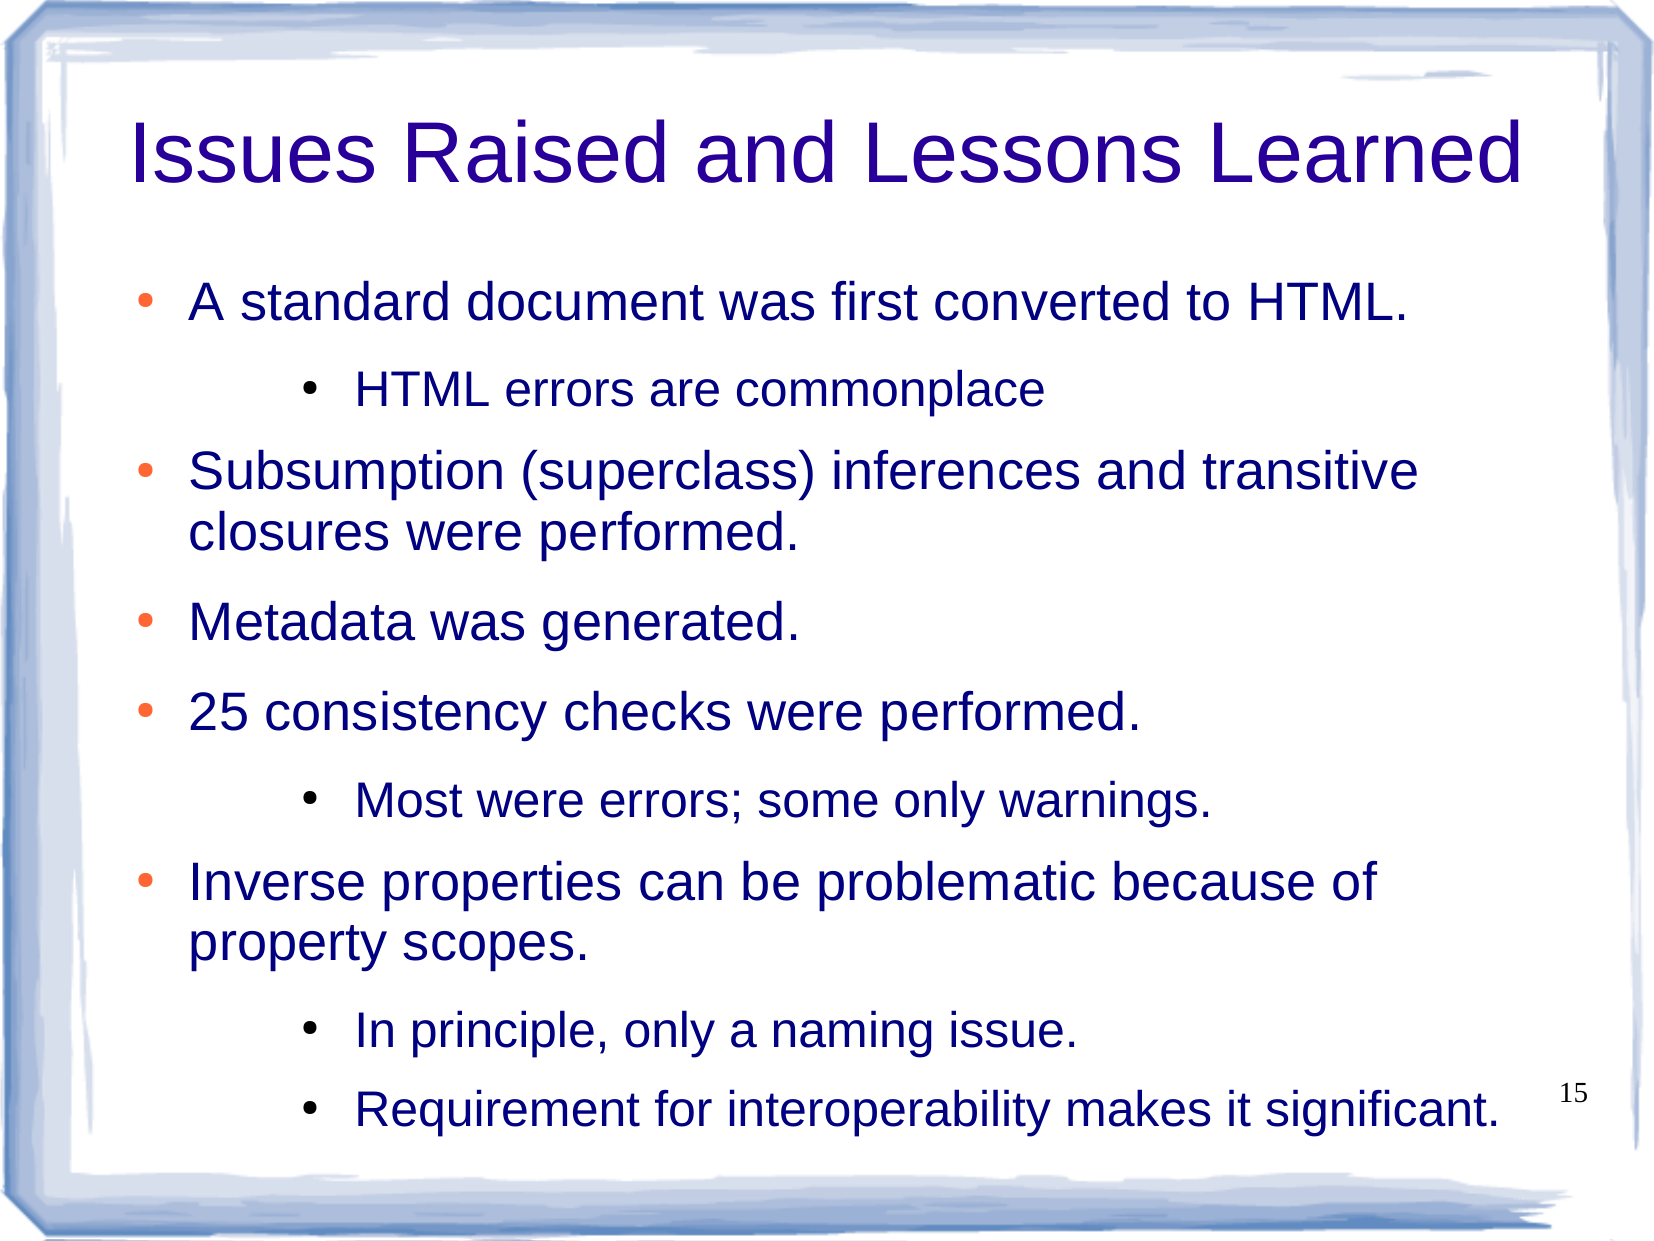

# Issues Raised and Lessons Learned
A standard document was first converted to HTML.
HTML errors are commonplace
Subsumption (superclass) inferences and transitive closures were performed.
Metadata was generated.
25 consistency checks were performed.
Most were errors; some only warnings.
Inverse properties can be problematic because of property scopes.
In principle, only a naming issue.
Requirement for interoperability makes it significant.
15